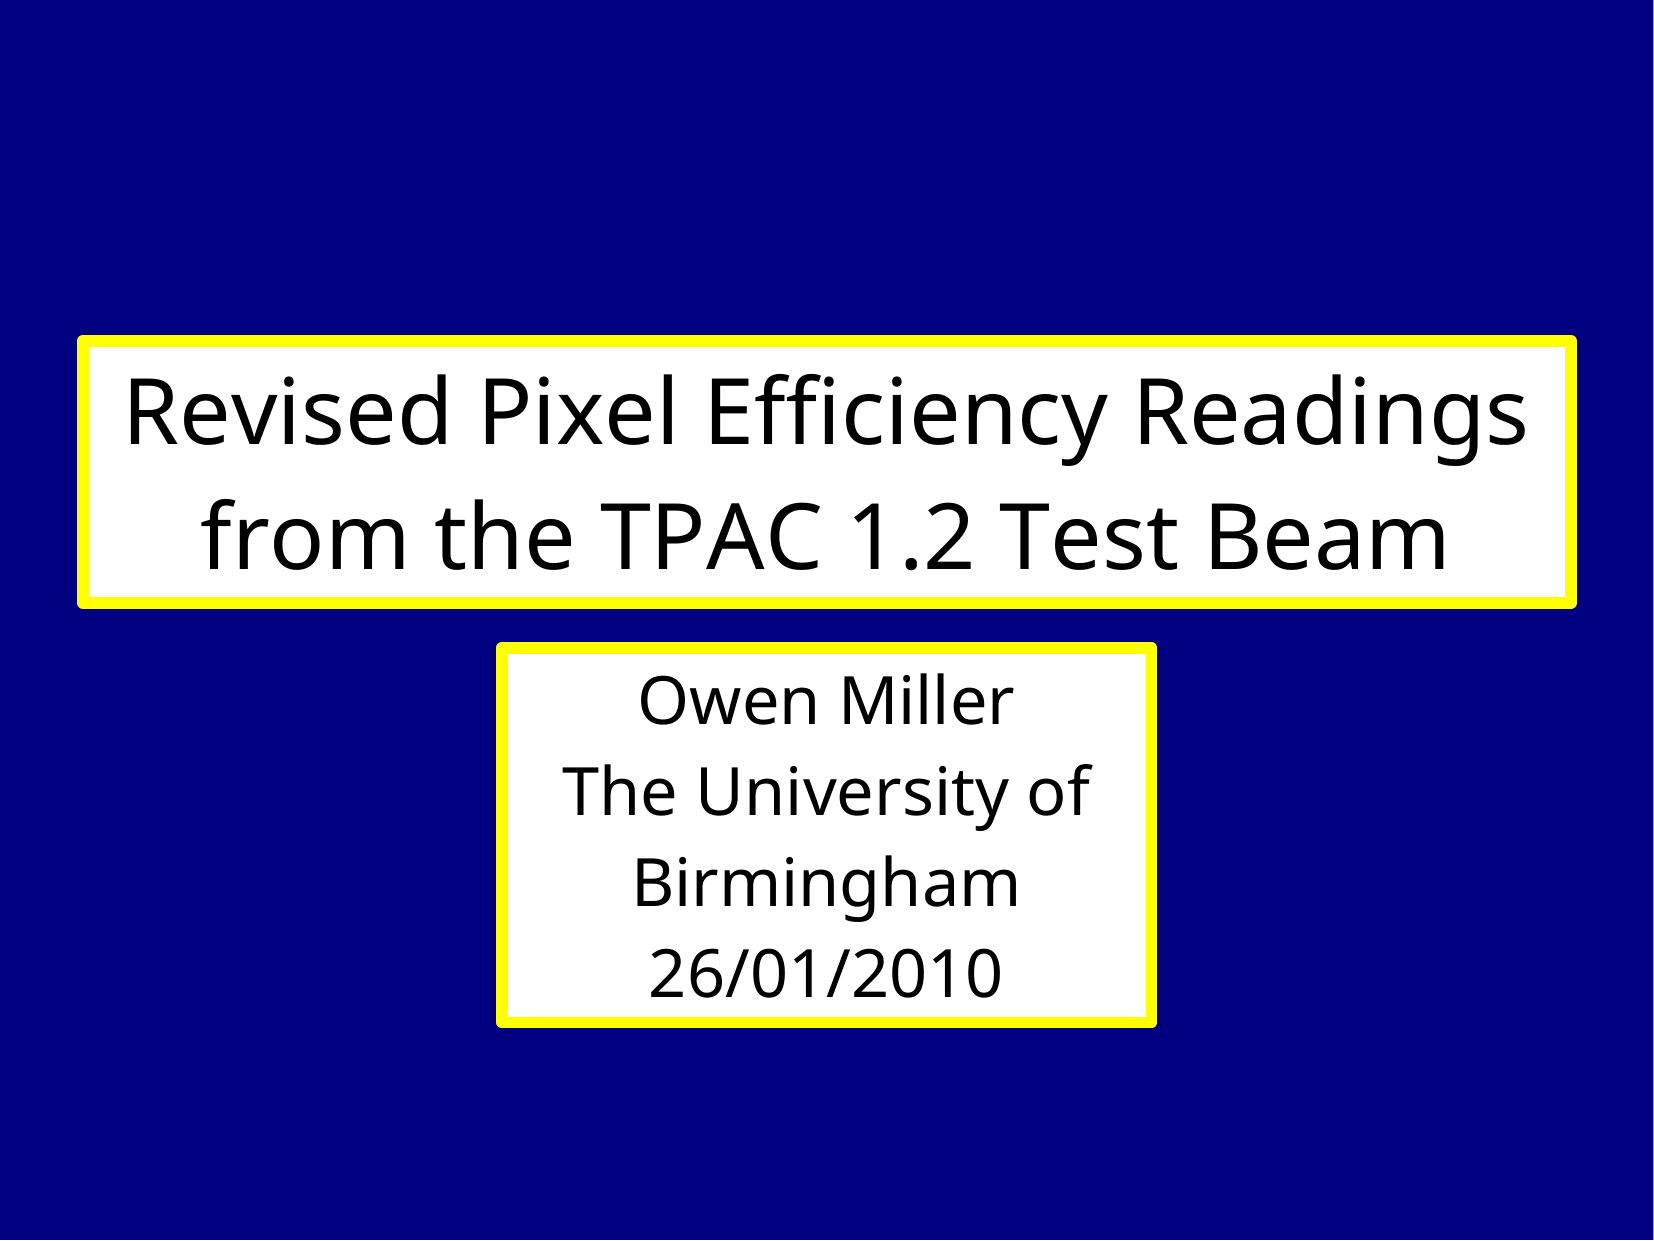

# Revised Pixel Efficiency Readings from the TPAC 1.2 Test Beam
Owen Miller
The University of Birmingham
26/01/2010